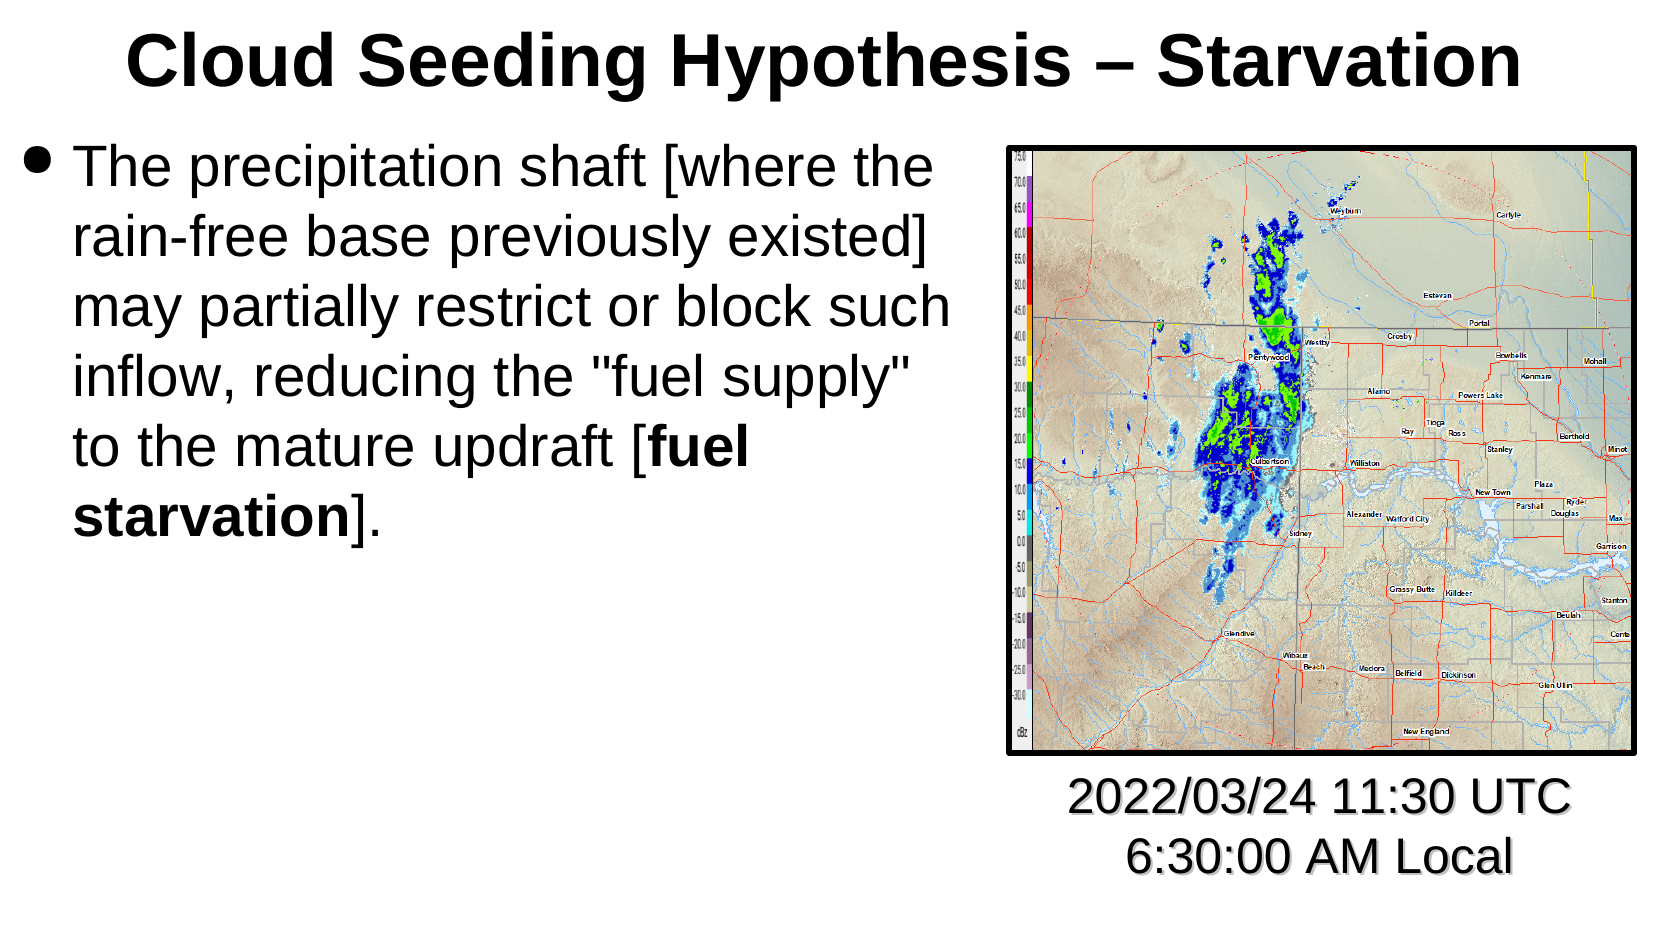

# Cloud Seeding Hypothesis – Starvation
 The precipitation shaft [where the rain‑free base previously existed] may partially restrict or block such inflow, reducing the "fuel supply" to the mature updraft [fuel starvation].
2022/03/24 11:30 UTC
6:30:00 AM Local